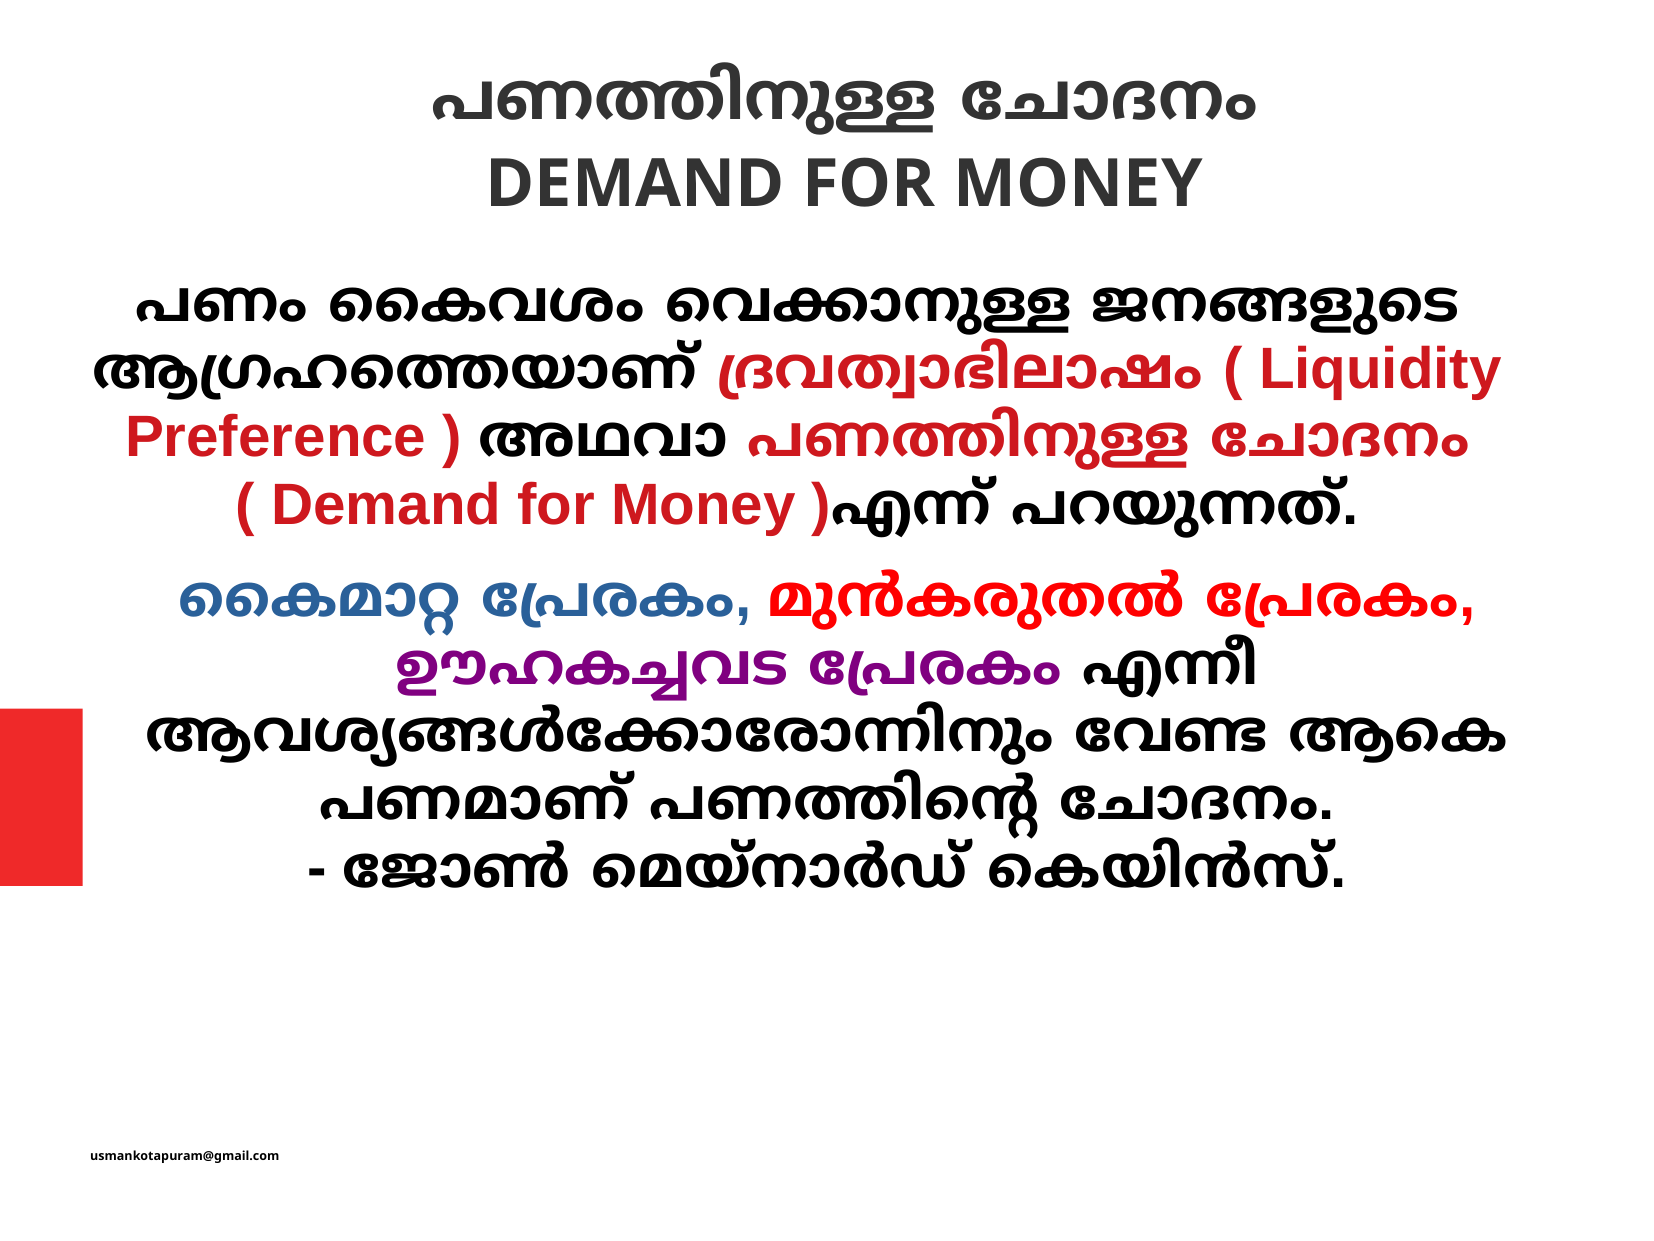

# പണത്തിനുള്ള ചോദനം DEMAND FOR MONEY
പണം കൈവശം വെക്കാനുള്ള ജനങ്ങളുടെ ആഗ്രഹത്തെയാണ് ദ്രവത്വാഭിലാഷം ( Liquidity Preference ) അഥവാ പണത്തിനുള്ള ചോദനം ( Demand for Money )എന്ന് പറയുന്നത്.
കൈമാറ്റ പ്രേരകം, മുൻകരുതൽ പ്രേരകം, ഊഹകച്ചവട പ്രേരകം എന്നീ ആവശ്യങ്ങൾക്കോരോന്നിനും വേണ്ട ആകെ പണമാണ് പണത്തിന്റെ ചോദനം.
- ജോൺ മെയ്നാർഡ് കെയിൻസ്.